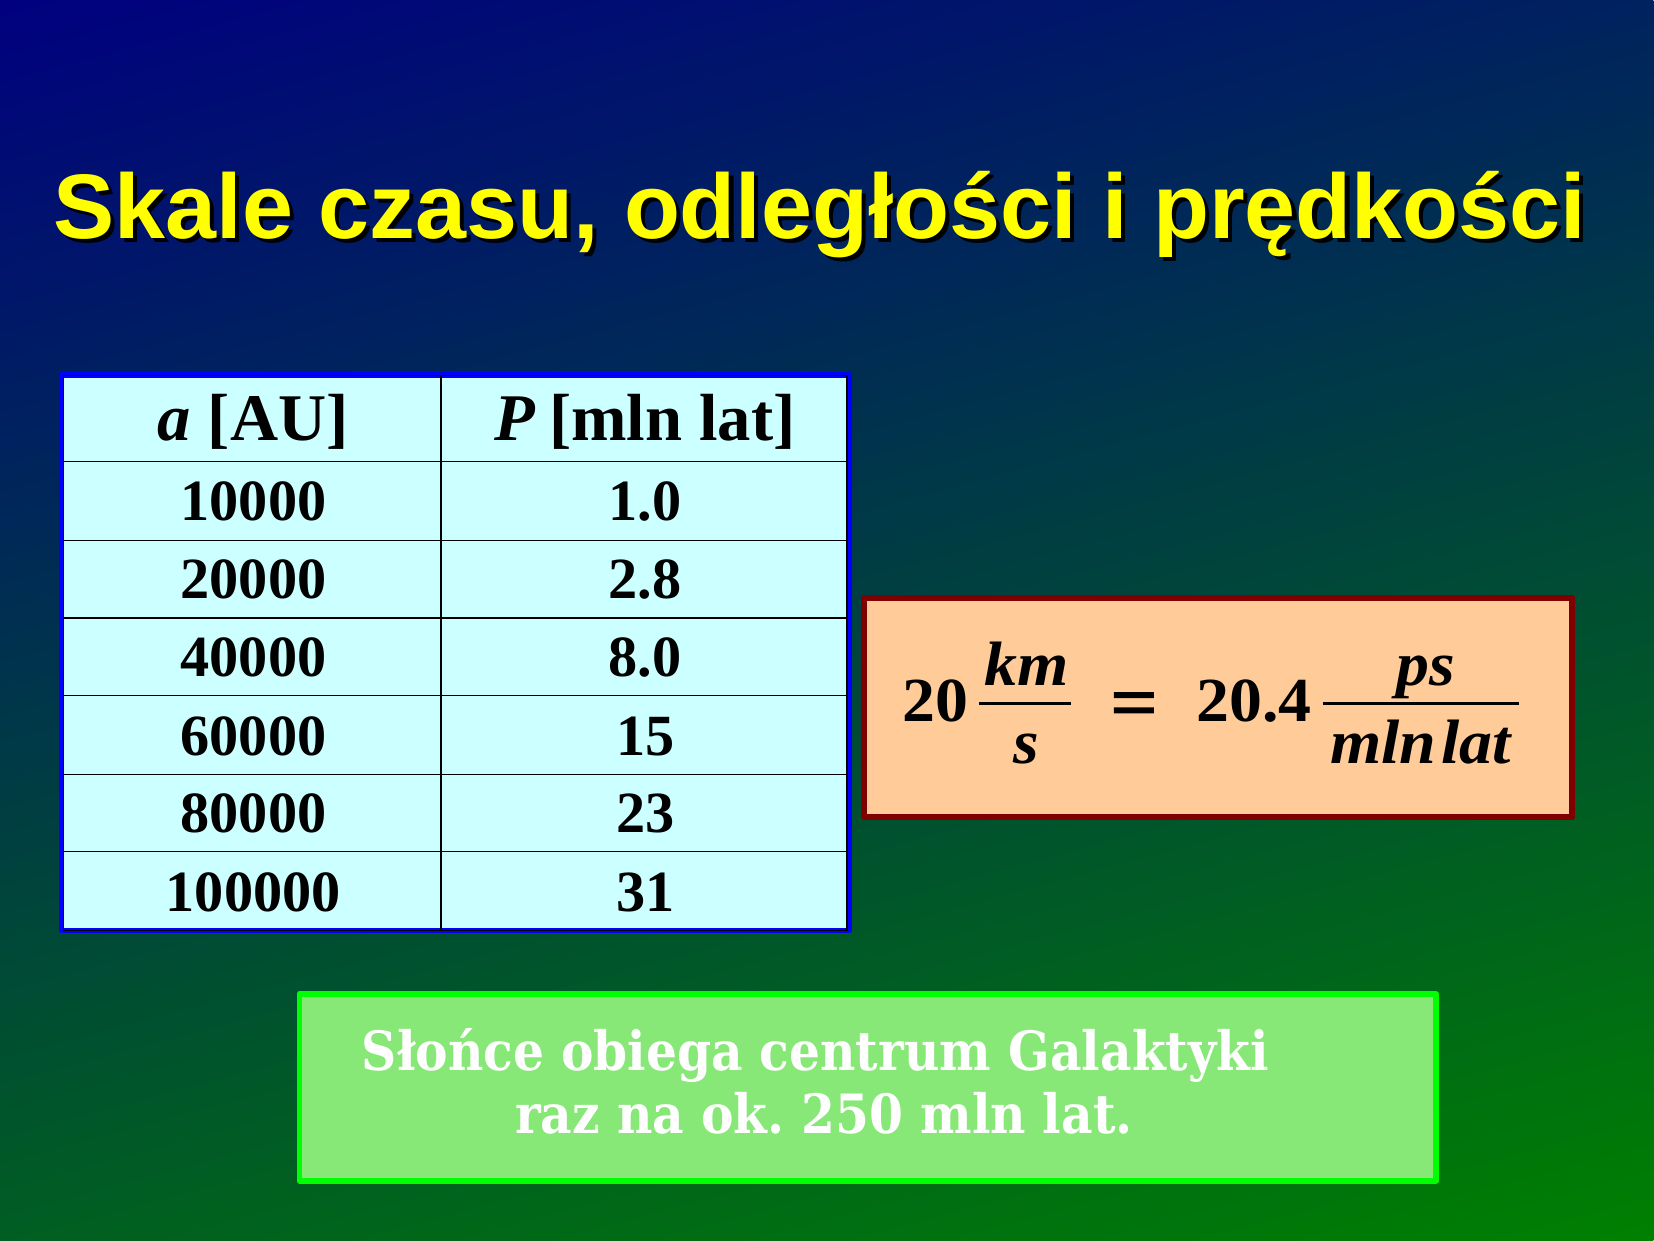

# Skale czasu, odległości i prędkości
Słońce obiega centrum Galaktyki
raz na ok. 250 mln lat.